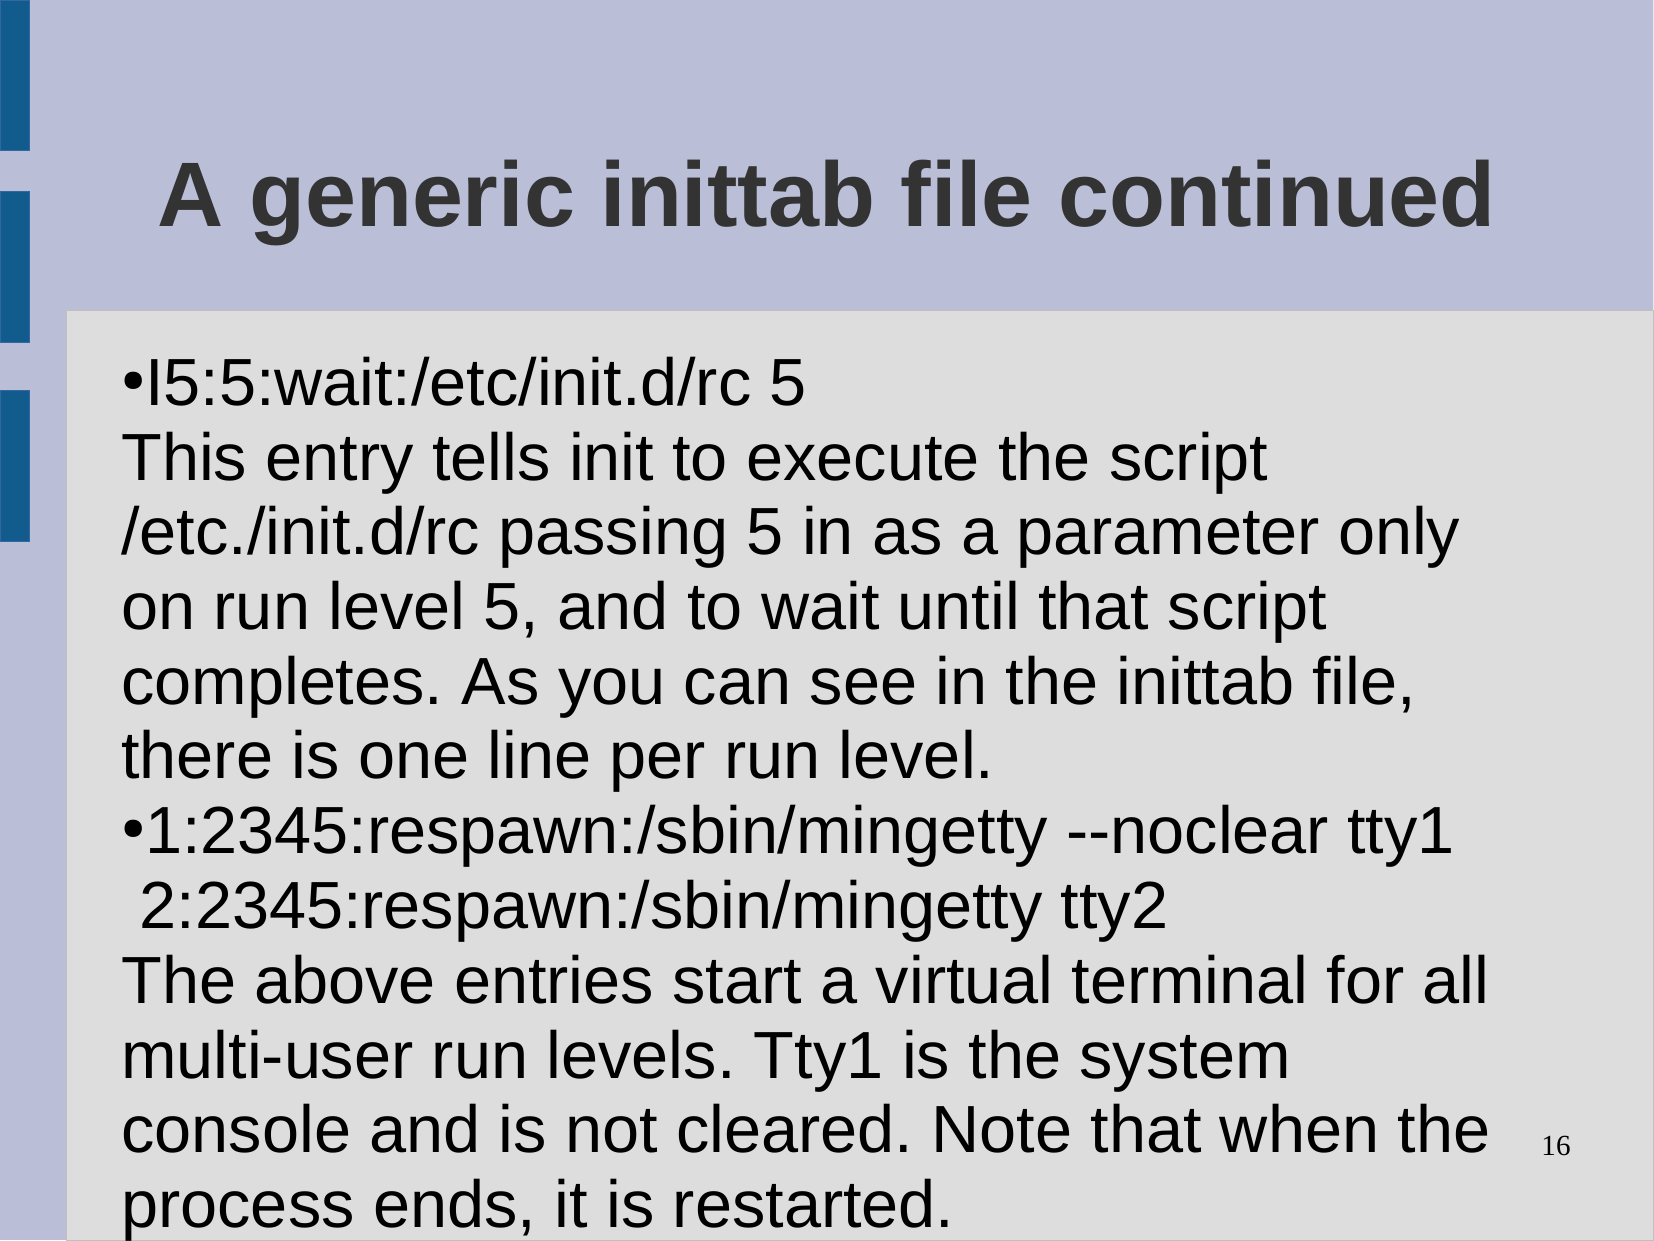

# A generic inittab file continued
I5:5:wait:/etc/init.d/rc 5
This entry tells init to execute the script /etc./init.d/rc passing 5 in as a parameter only on run level 5, and to wait until that script completes. As you can see in the inittab file, there is one line per run level.
1:2345:respawn:/sbin/mingetty --noclear tty1
 2:2345:respawn:/sbin/mingetty tty2
The above entries start a virtual terminal for all multi-user run levels. Tty1 is the system console and is not cleared. Note that when the process ends, it is restarted.
16